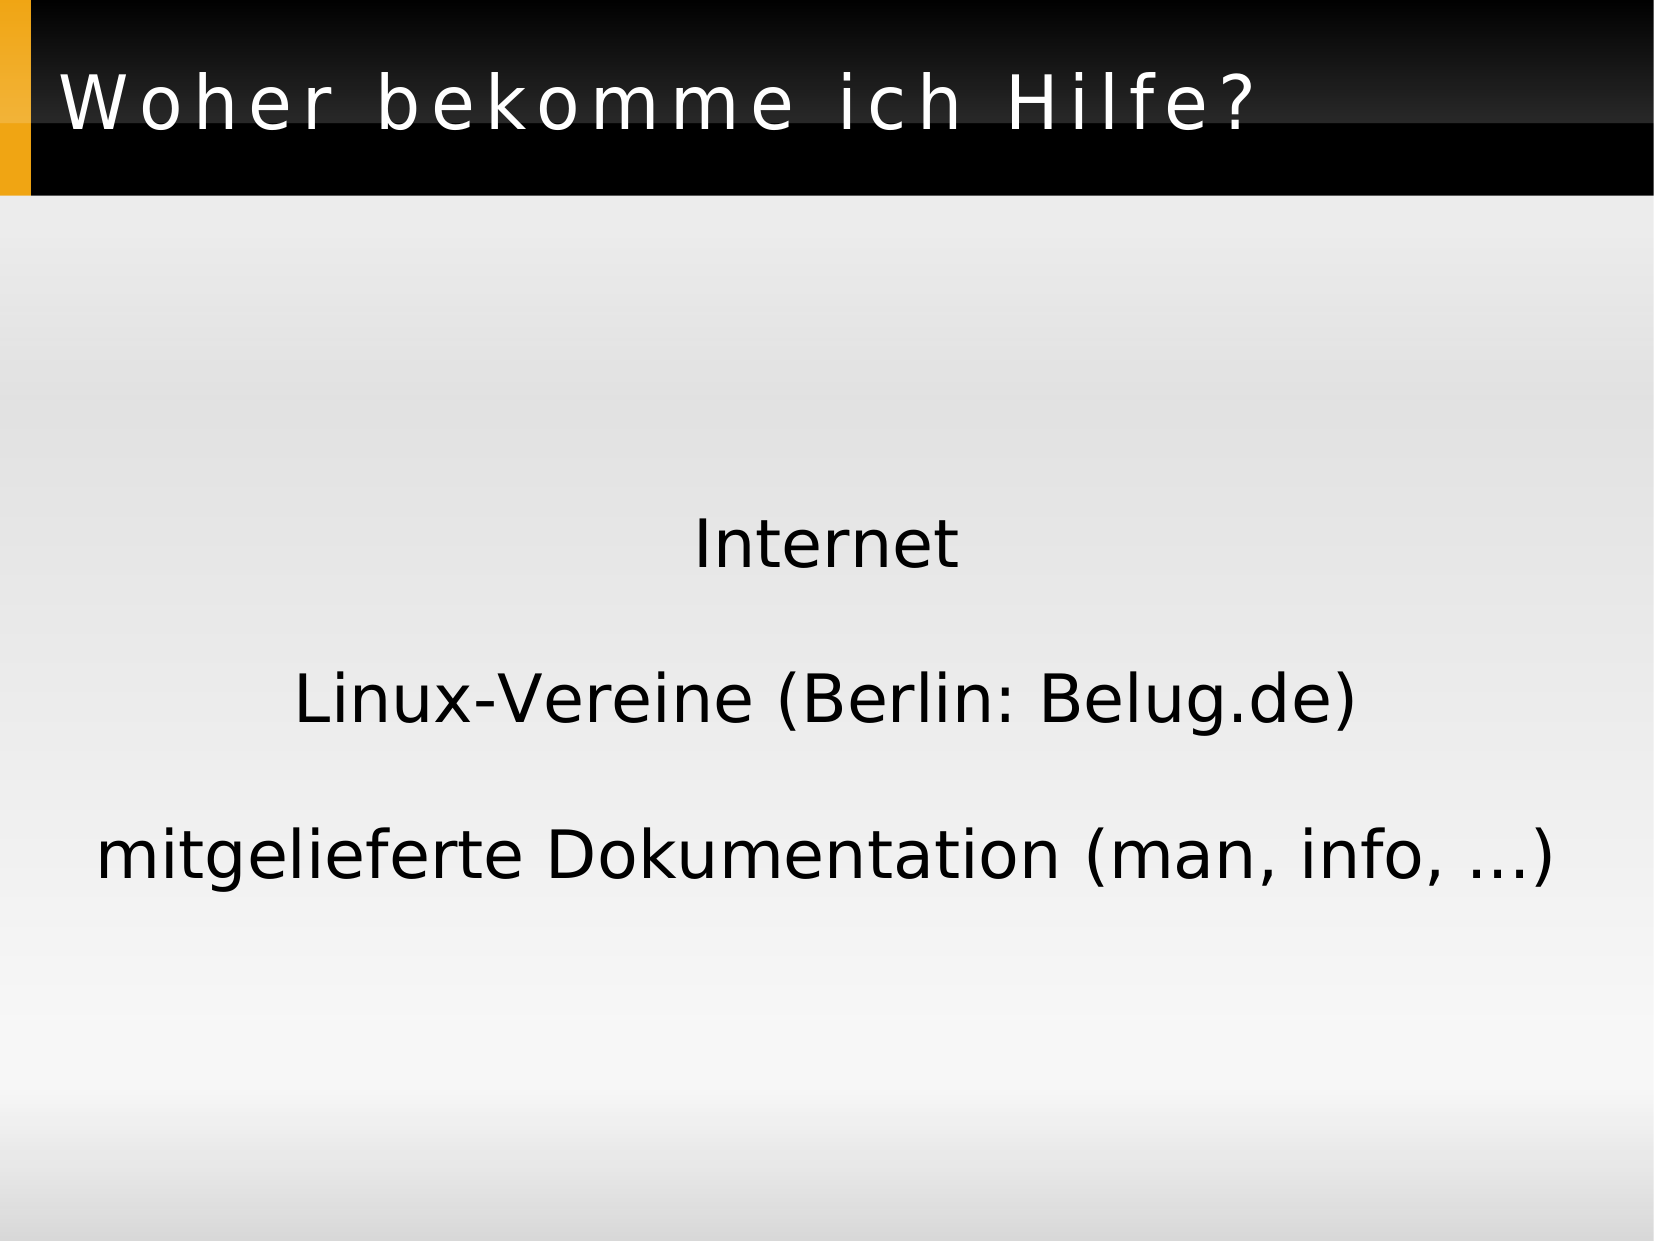

# Woher bekomme ich Hilfe?
Internet
Linux-Vereine (Berlin: Belug.de)
mitgelieferte Dokumentation (man, info, ...)